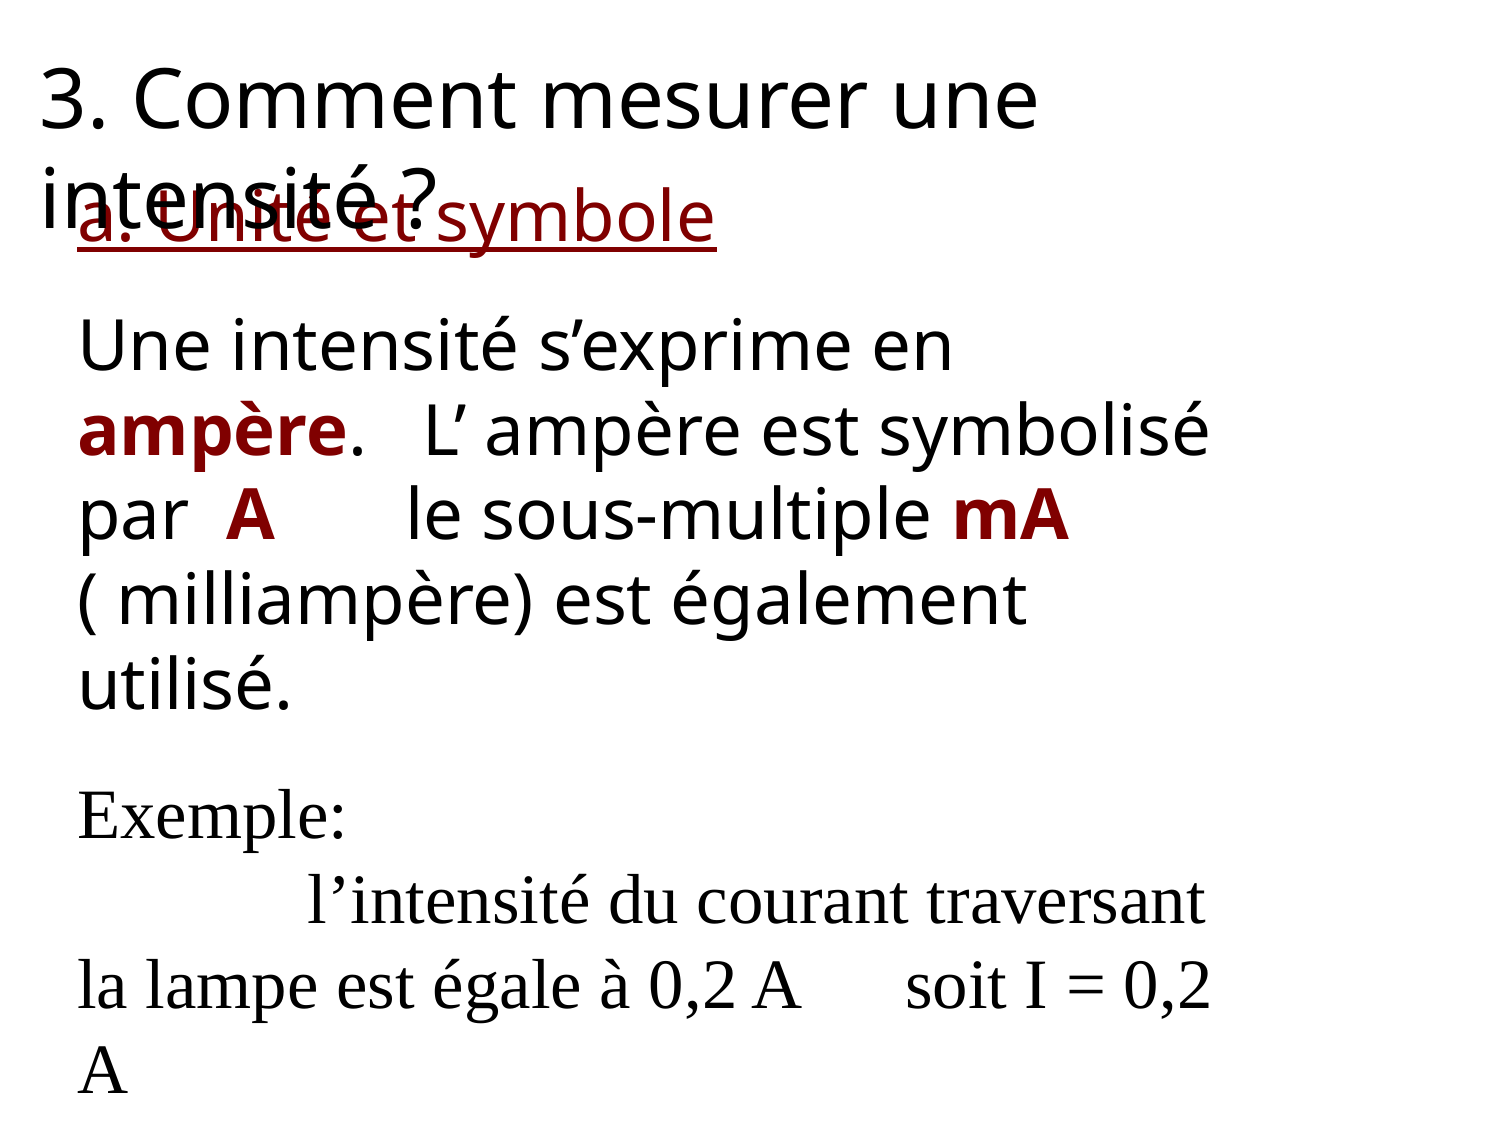

3. Comment mesurer une intensité ?
a. Unité et symbole
Une intensité s’exprime en ampère. L’ ampère est symbolisé par A le sous-multiple mA ( milliampère) est également utilisé.
Exemple: l’intensité du courant traversant la lampe est égale à 0,2 A soit I = 0,2 A